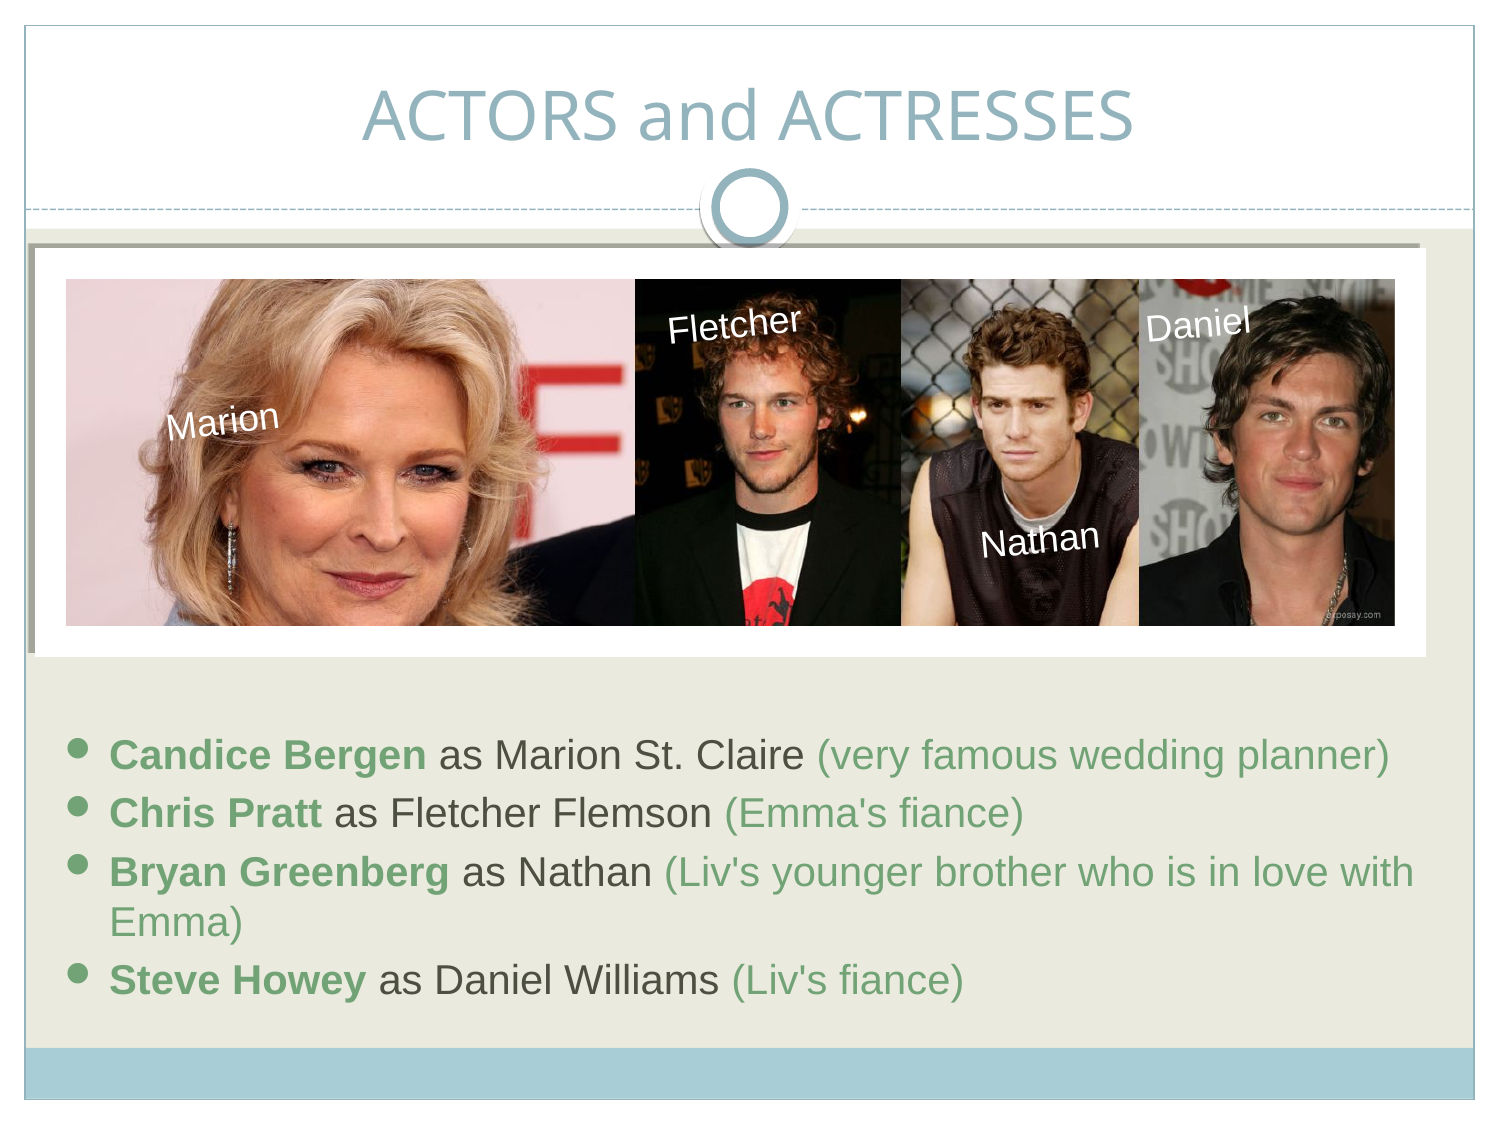

# ACTORS and ACTRESSES
Candice Bergen as Marion St. Claire (very famous wedding planner)
Chris Pratt as Fletcher Flemson (Emma's fiance)
Bryan Greenberg as Nathan (Liv's younger brother who is in love with Emma)
Steve Howey as Daniel Williams (Liv's fiance)
Daniel
Fletcher
Marion
Nathan